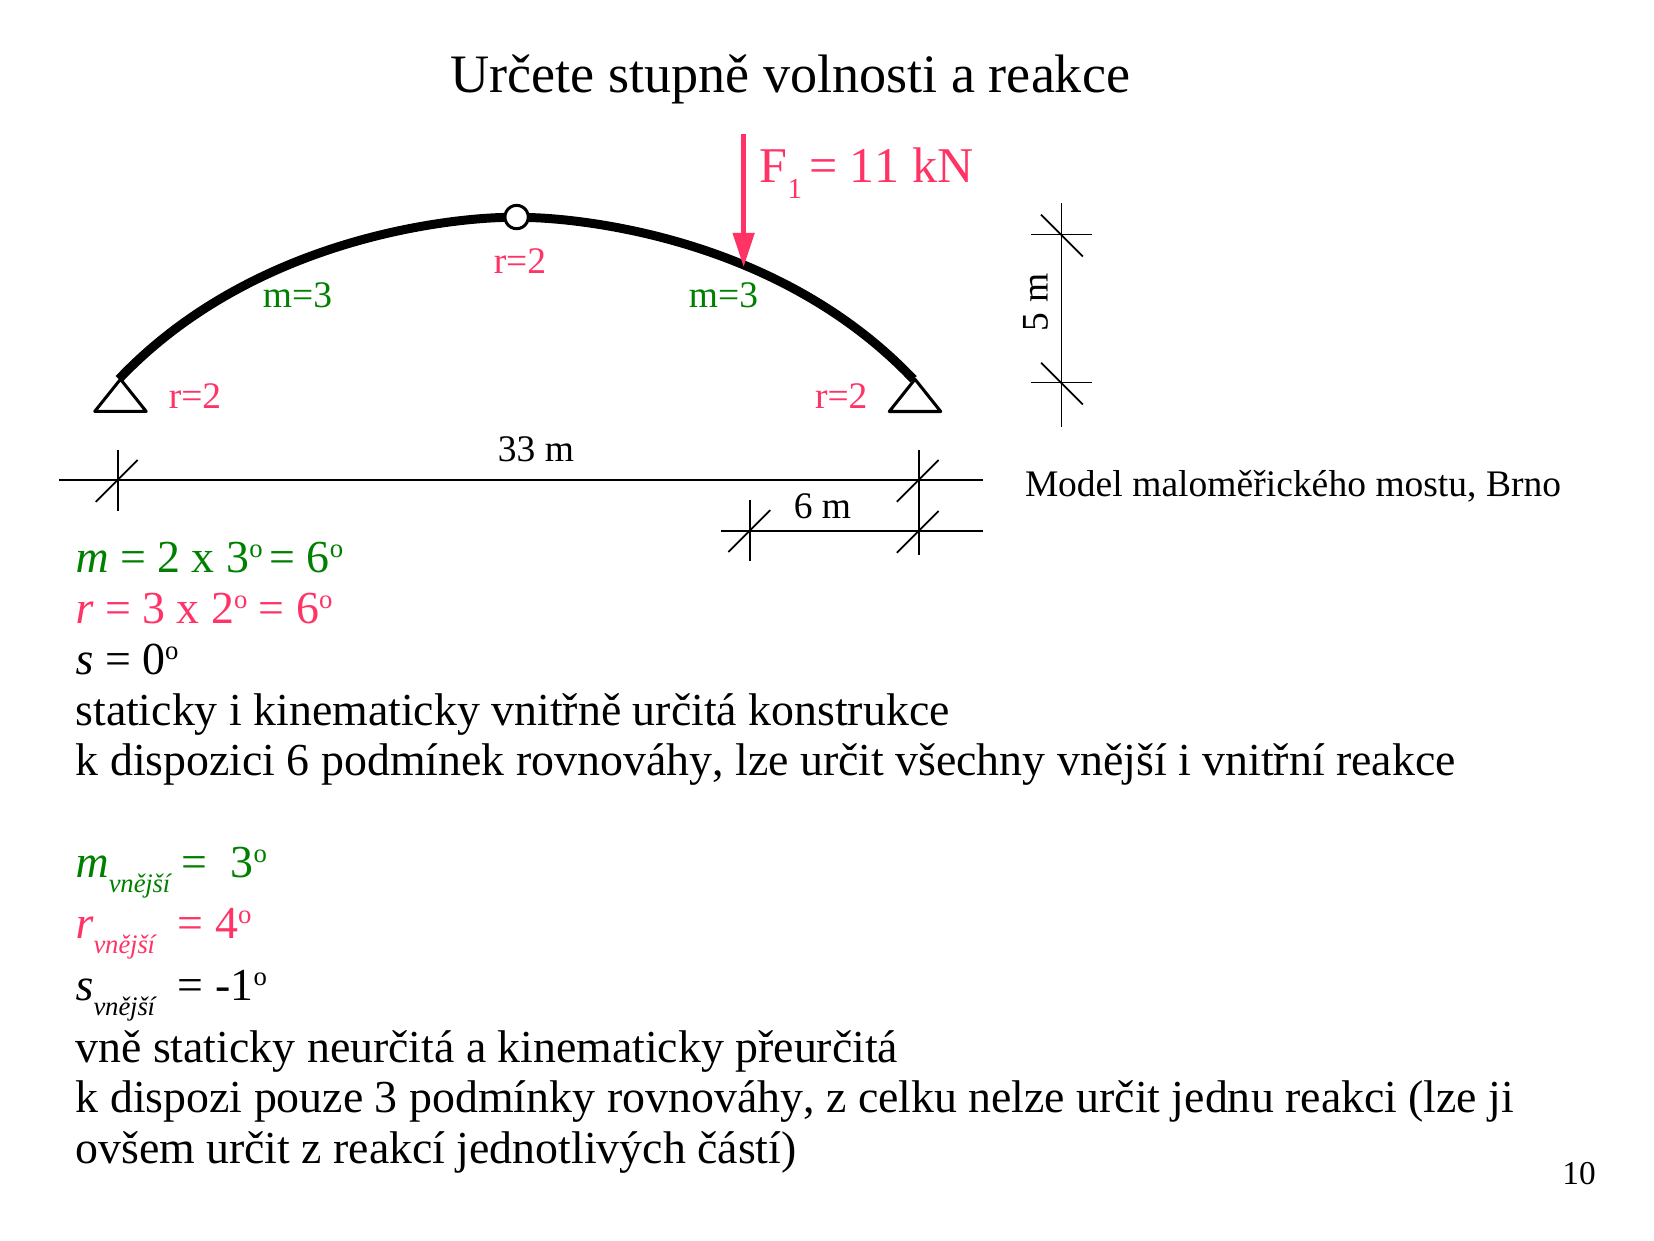

# Určete stupně volnosti a reakce
F1 = 11 kN
r=2
5 m
m=3
m=3
r=2
r=2
33 m
Model maloměřického mostu, Brno
6 m
m = 2 x 3o = 6o
r = 3 x 2o = 6o
s = 0o
staticky i kinematicky vnitřně určitá konstrukce
k dispozici 6 podmínek rovnováhy, lze určit všechny vnější i vnitřní reakce
mvnější = 3o
rvnější = 4o
svnější = -1o
vně staticky neurčitá a kinematicky přeurčitá
k dispozi pouze 3 podmínky rovnováhy, z celku nelze určit jednu reakci (lze ji ovšem určit z reakcí jednotlivých částí)
10